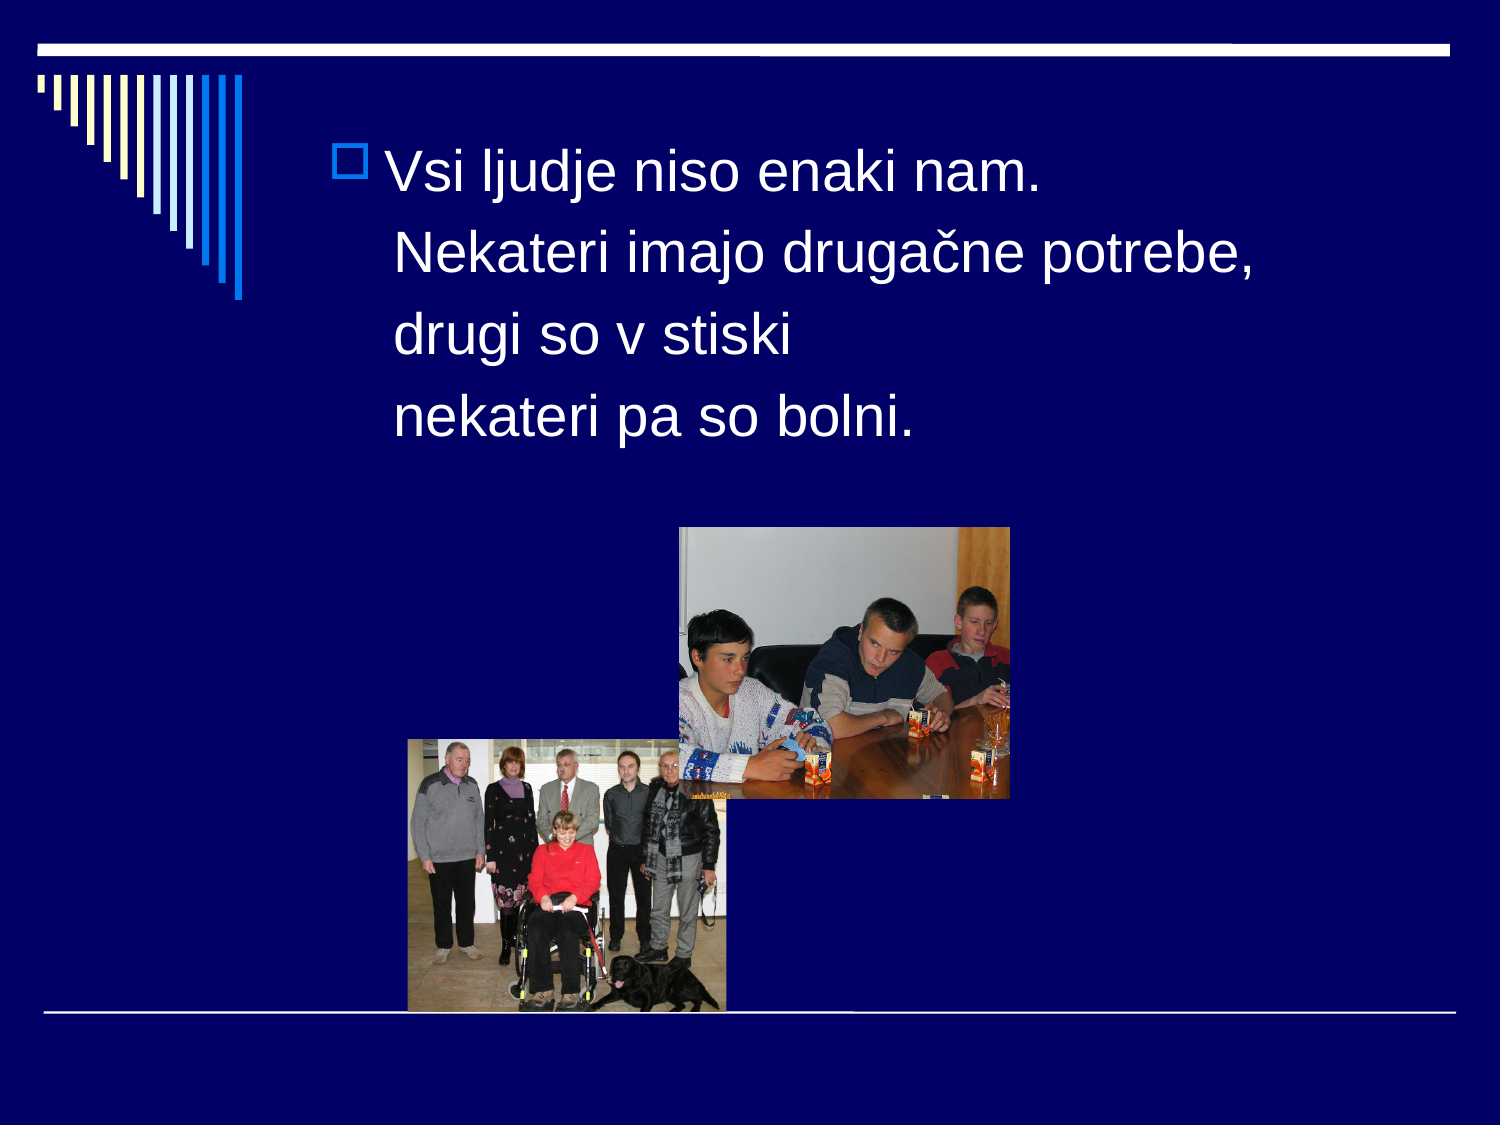

# Vsi ljudje niso enaki nam.
 Nekateri imajo drugačne potrebe,
 drugi so v stiski
 nekateri pa so bolni.